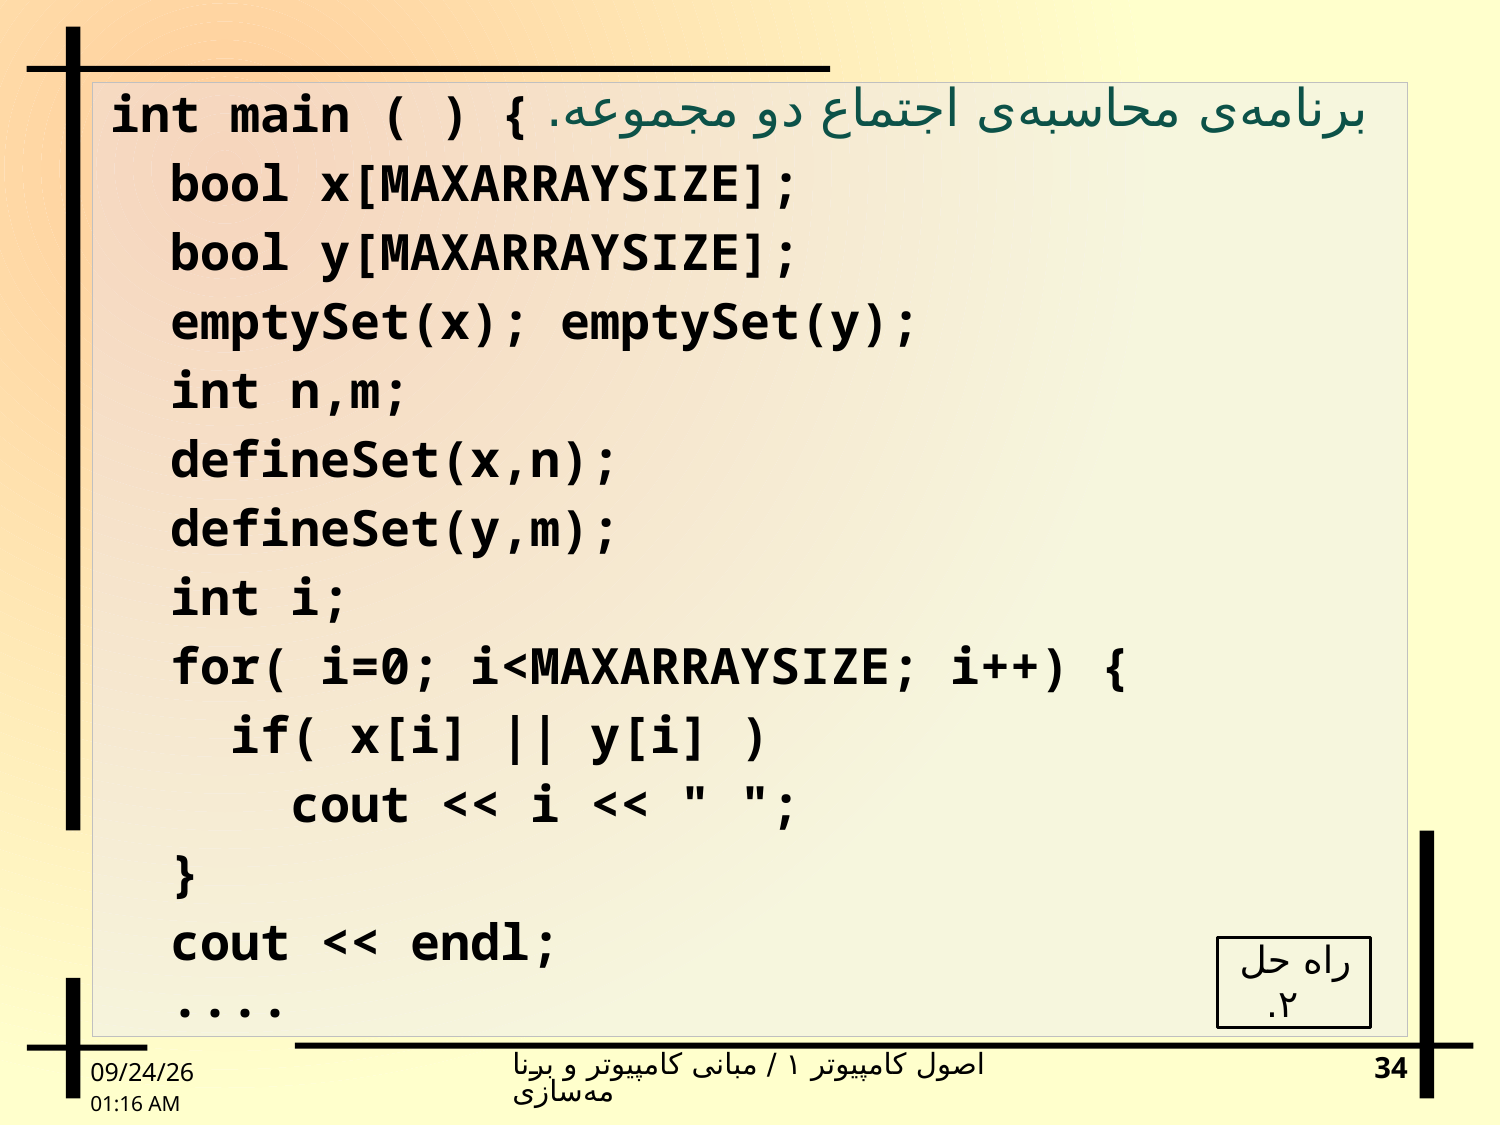

برنامه‌ی محاسبه‌ی اجتماع دو مجموعه.
int main ( ) {
 bool x[MAXARRAYSIZE];
 bool y[MAXARRAYSIZE];
 emptySet(x); emptySet(y);
 int n,m;
 defineSet(x,n);
 defineSet(y,m);
 int i;
 for( i=0; i<MAXARRAYSIZE; i++) {
 if( x[i] || y[i] )
 cout << i << " ";
 }
 cout << endl;
 ....
# راه حل ۲.
اصول کامپیوتر ۱ / مبانی کامپیوتر و برنامه‌سازی
34